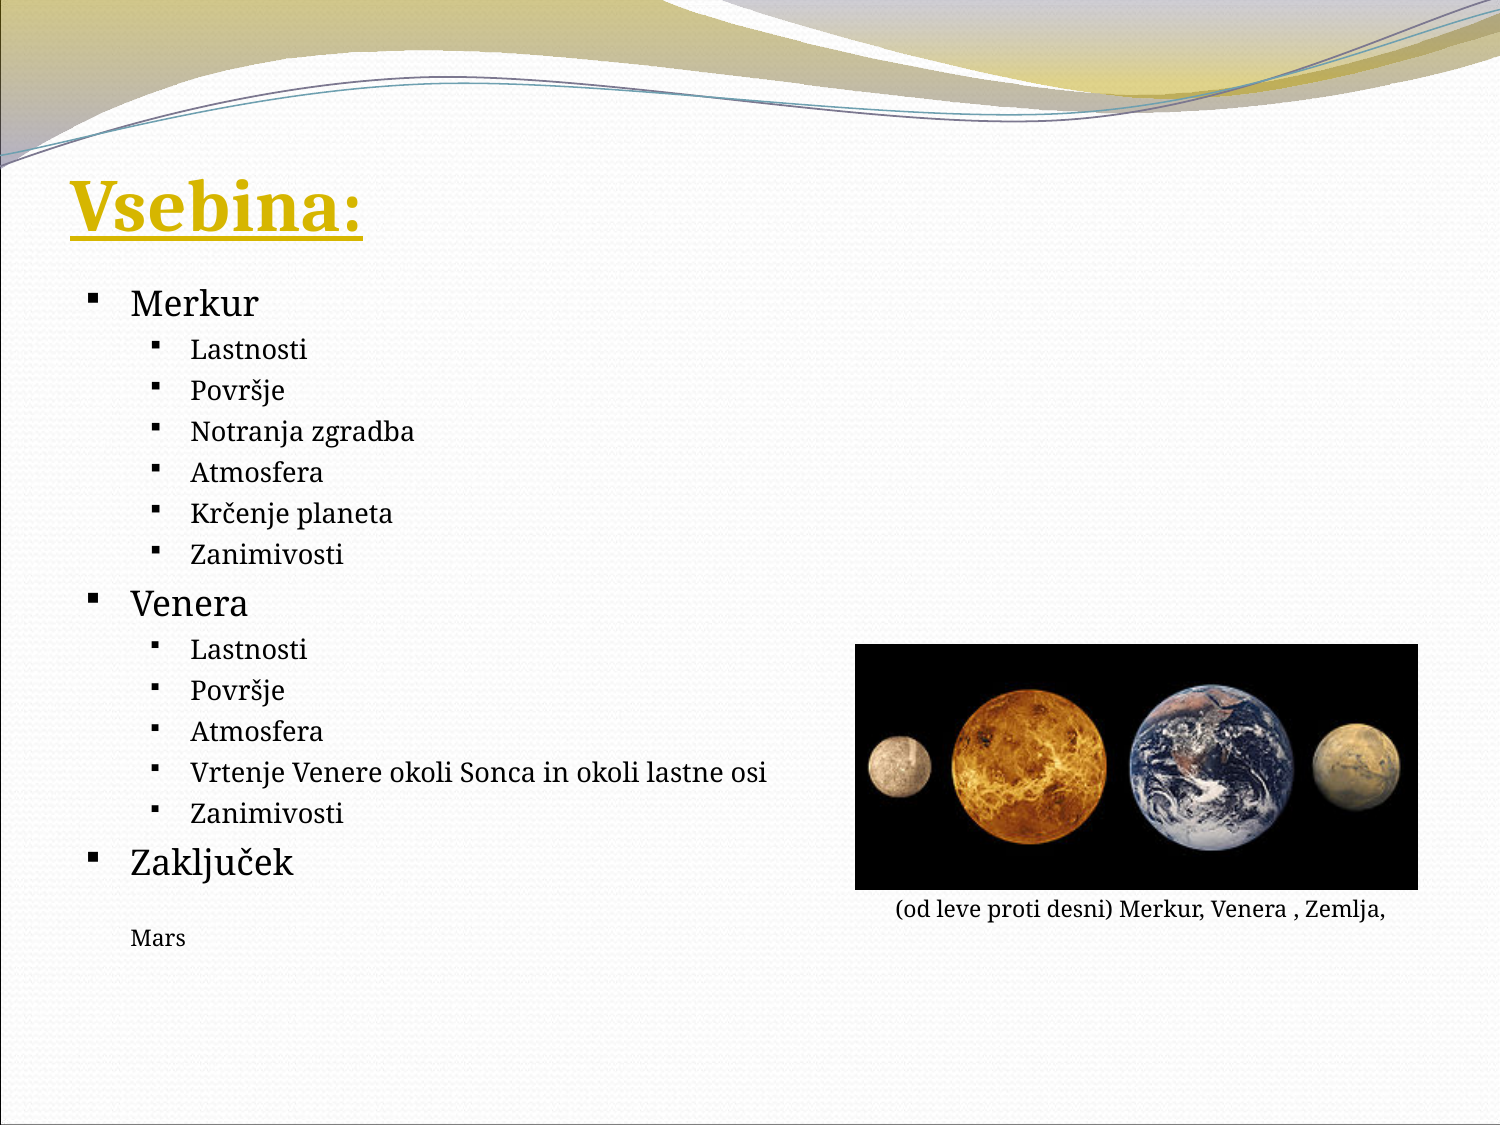

# Vsebina:
Merkur
Lastnosti
Površje
Notranja zgradba
Atmosfera
Krčenje planeta
Zanimivosti
Venera
Lastnosti
Površje
Atmosfera
Vrtenje Venere okoli Sonca in okoli lastne osi
Zanimivosti
Zaključek
 (od leve proti desni) Merkur, Venera , Zemlja, Mars